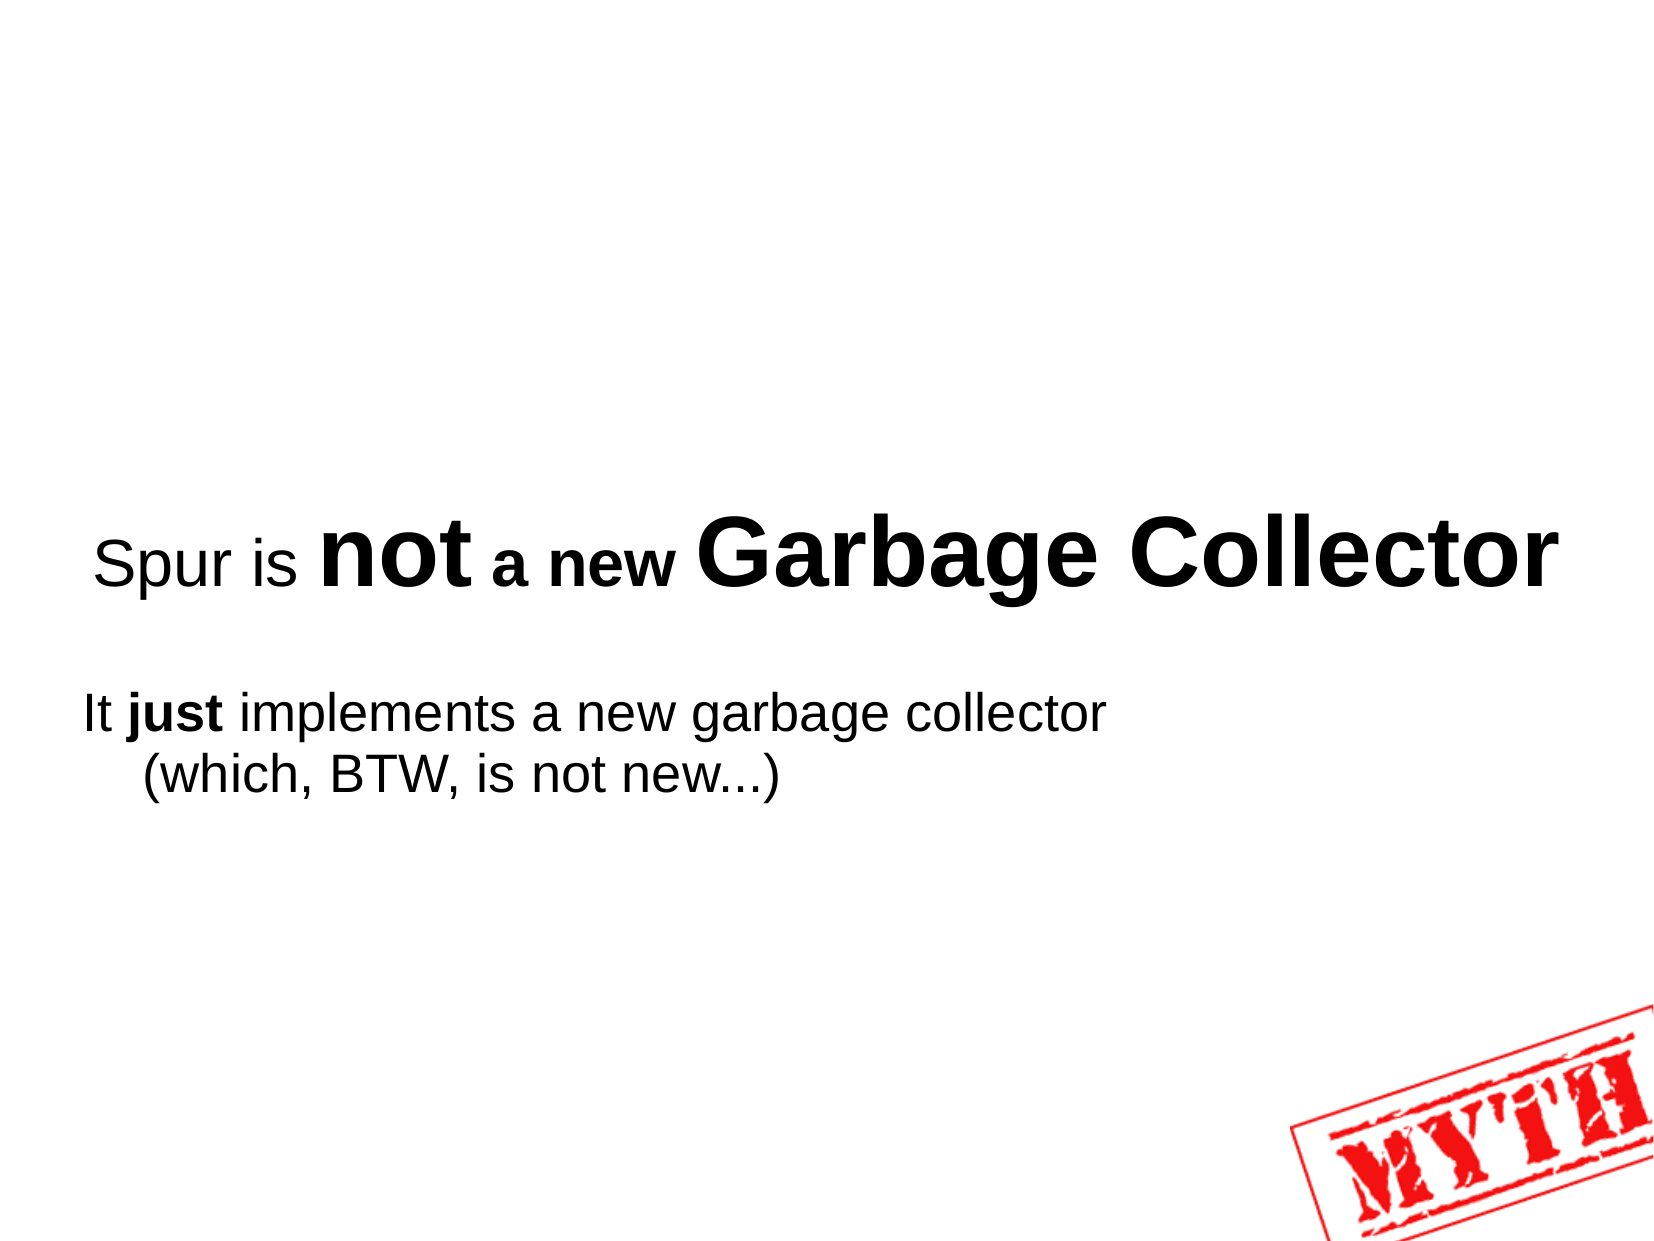

#
Spur is not a new Garbage Collector
It just implements a new garbage collector
 (which, BTW, is not new...)